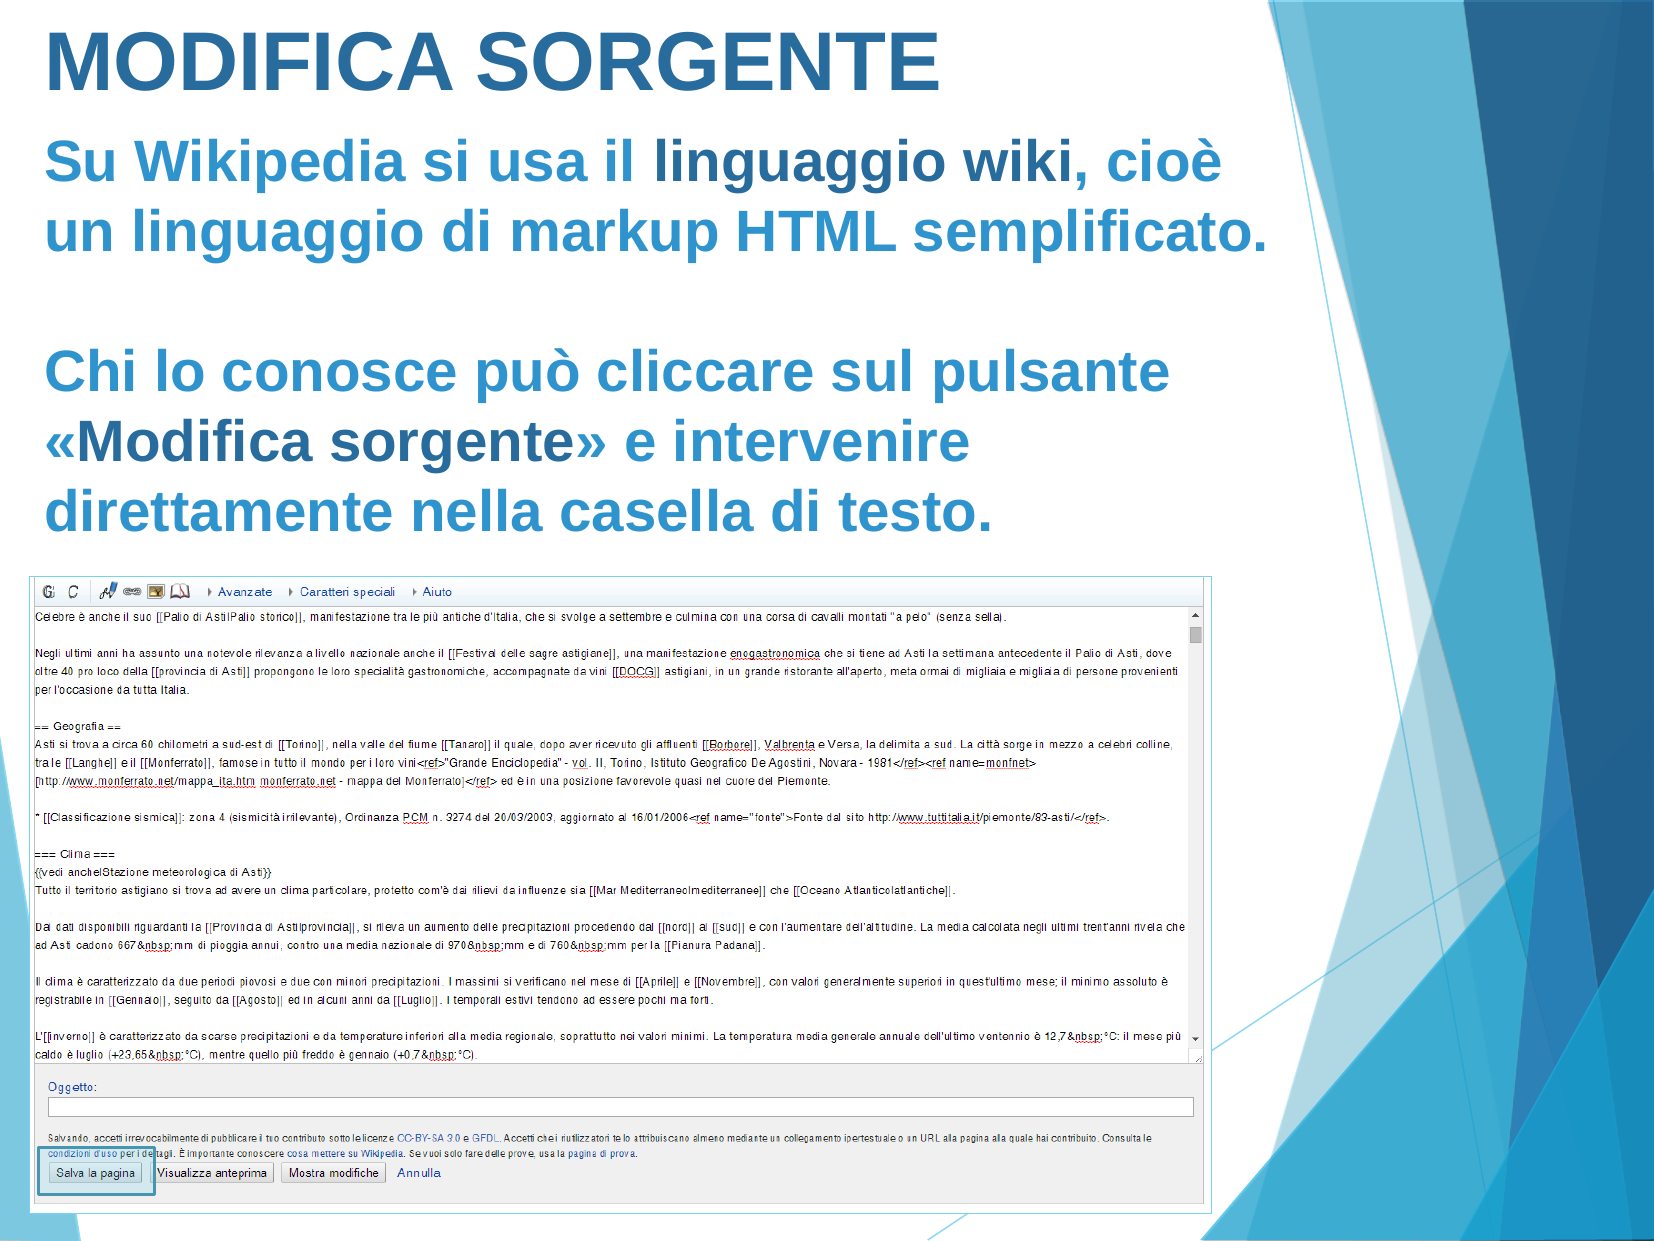

MODIFICA SORGENTE
Su Wikipedia si usa il linguaggio wiki, cioè un linguaggio di markup HTML semplificato.
Chi lo conosce può cliccare sul pulsante «Modifica sorgente» e intervenire direttamente nella casella di testo.